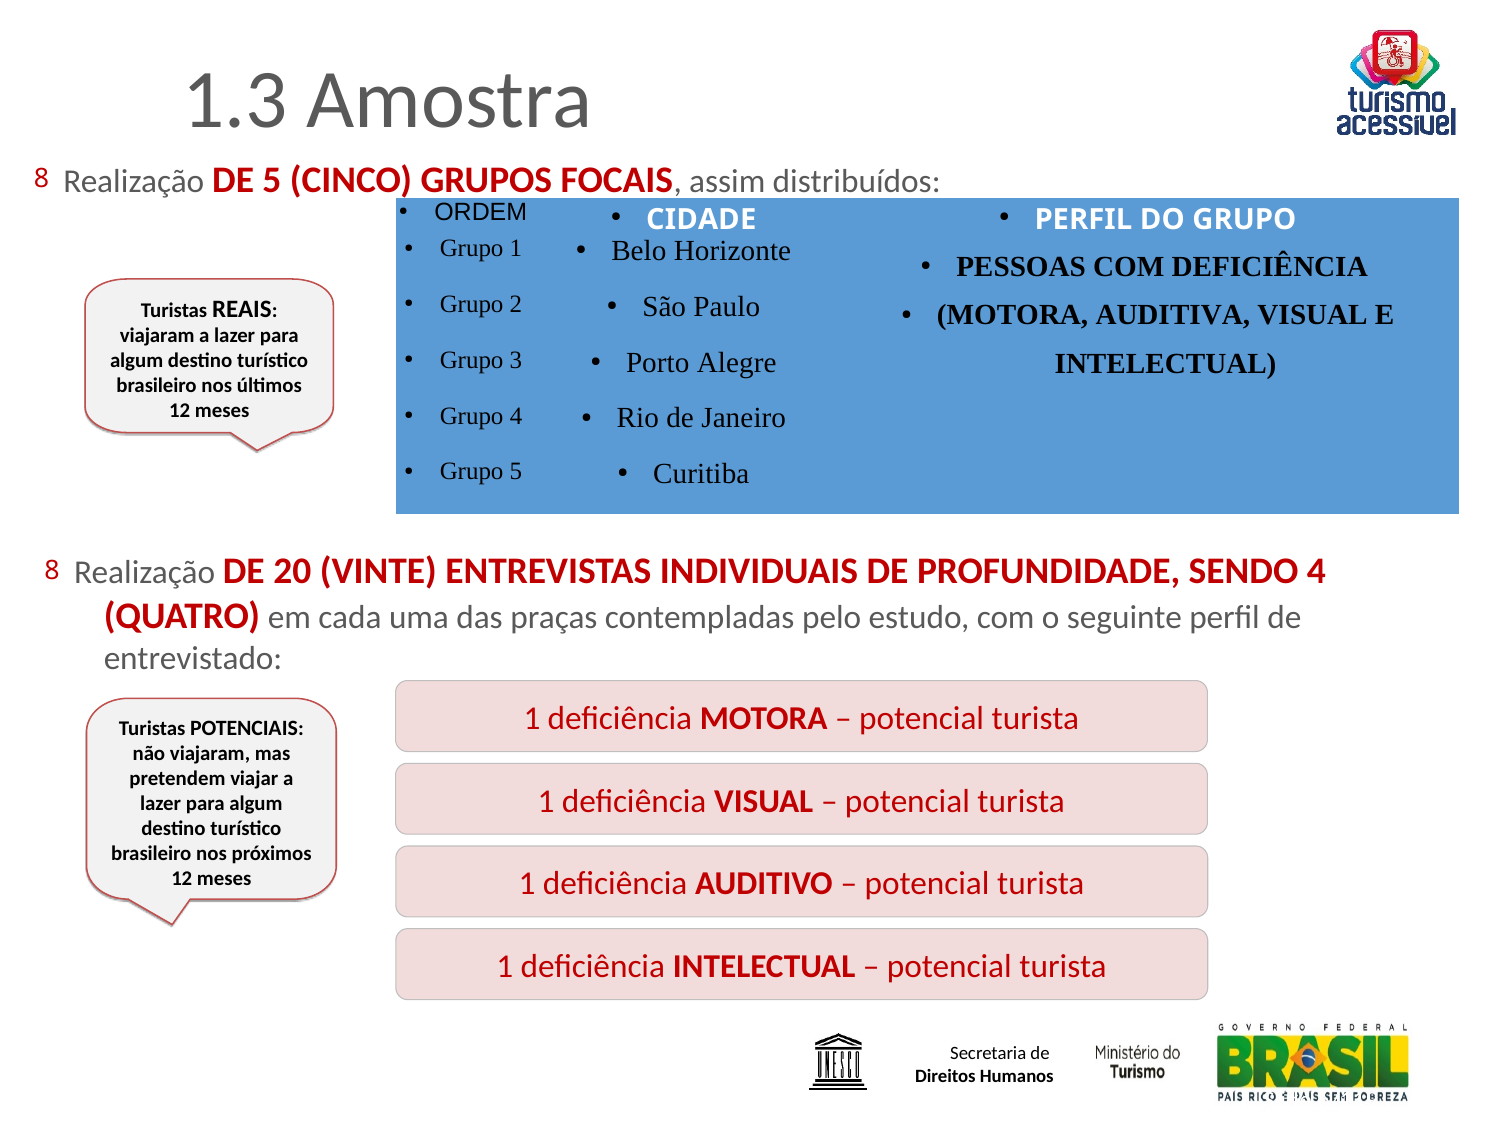

# 1.3 Amostra
Realização de 5 (cinco) grupos focais, assim distribuídos:
| ORDEM | CIDADE | PERFIL DO GRUPO |
| --- | --- | --- |
| Grupo 1 | Belo Horizonte | Pessoas com deficiência (motora, auditiva, visual e intelectual) |
| Grupo 2 | São Paulo | |
| Grupo 3 | Porto Alegre | |
| Grupo 4 | Rio de Janeiro | |
| Grupo 5 | Curitiba | |
Turistas REAIS: viajaram a lazer para algum destino turístico brasileiro nos últimos 12 meses
Realização de 20 (vinte) entrevistas individuais de profundidade, sendo 4 (quatro) em cada uma das praças contempladas pelo estudo, com o seguinte perfil de entrevistado:
1 deficiência motora – potencial turista
Turistas POTENCIAIS: não viajaram, mas pretendem viajar a lazer para algum destino turístico brasileiro nos próximos 12 meses
1 deficiência visual – potencial turista
1 deficiência auditivo – potencial turista
1 deficiência intelectual – potencial turista
Slide 6/119